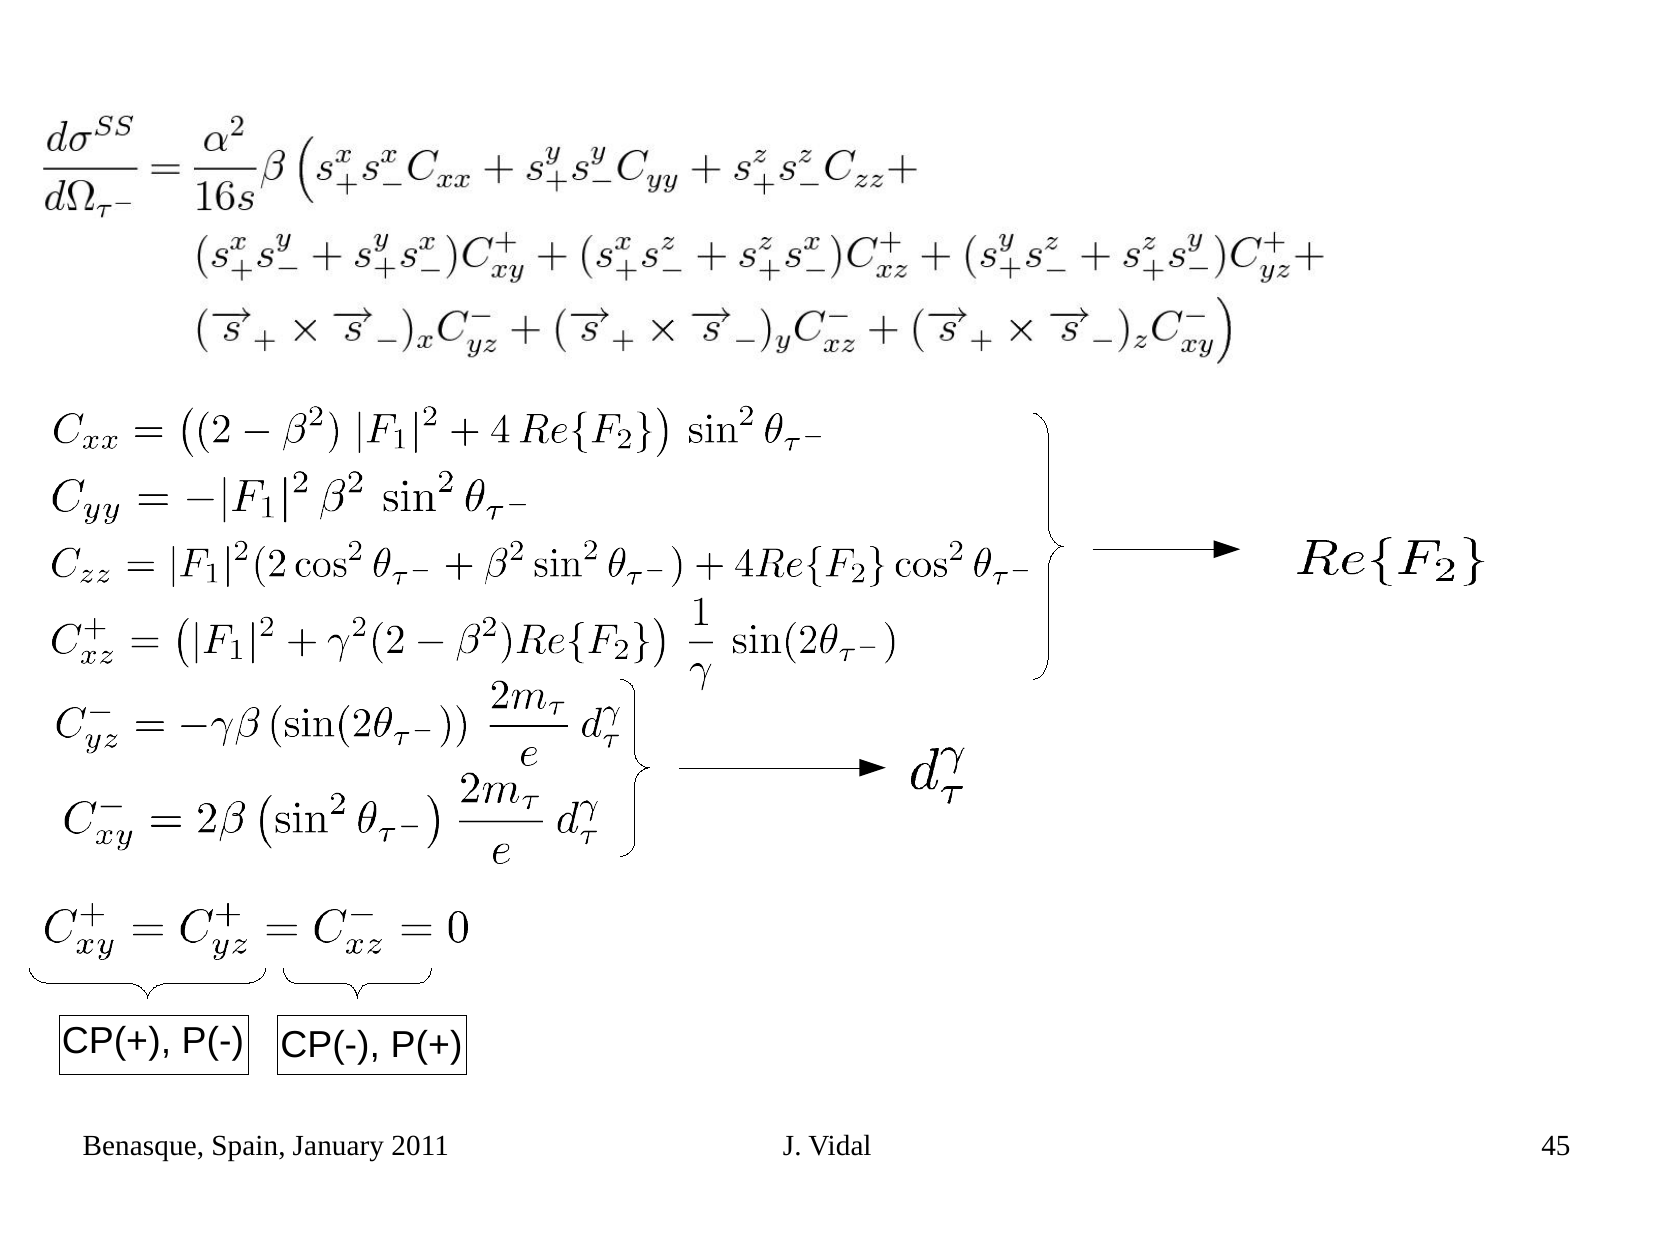

CP(+), P(-)
CP(-), P(+)
Benasque, Spain, January 2011
J. Vidal
45